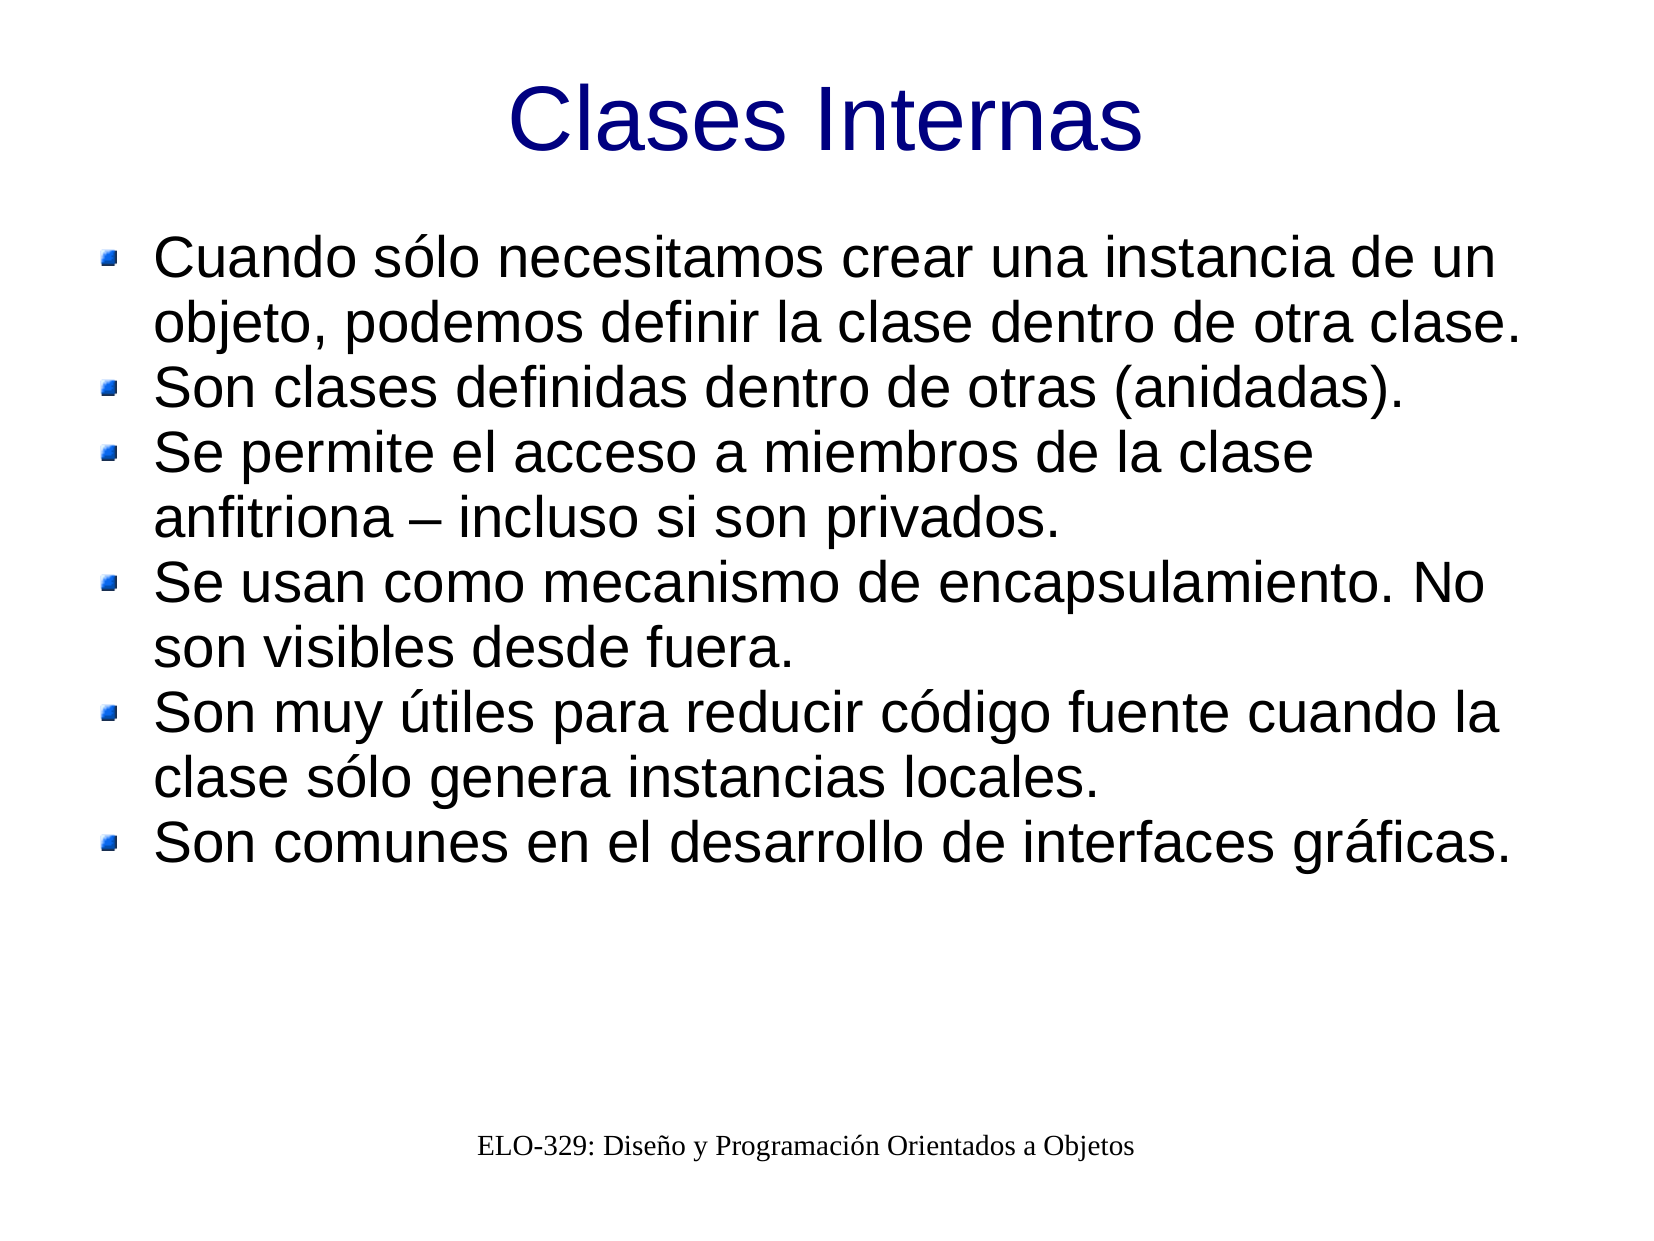

# Clases Internas
Cuando sólo necesitamos crear una instancia de un objeto, podemos definir la clase dentro de otra clase.
Son clases definidas dentro de otras (anidadas).
Se permite el acceso a miembros de la clase anfitriona – incluso si son privados.
Se usan como mecanismo de encapsulamiento. No son visibles desde fuera.
Son muy útiles para reducir código fuente cuando la clase sólo genera instancias locales.
Son comunes en el desarrollo de interfaces gráficas.